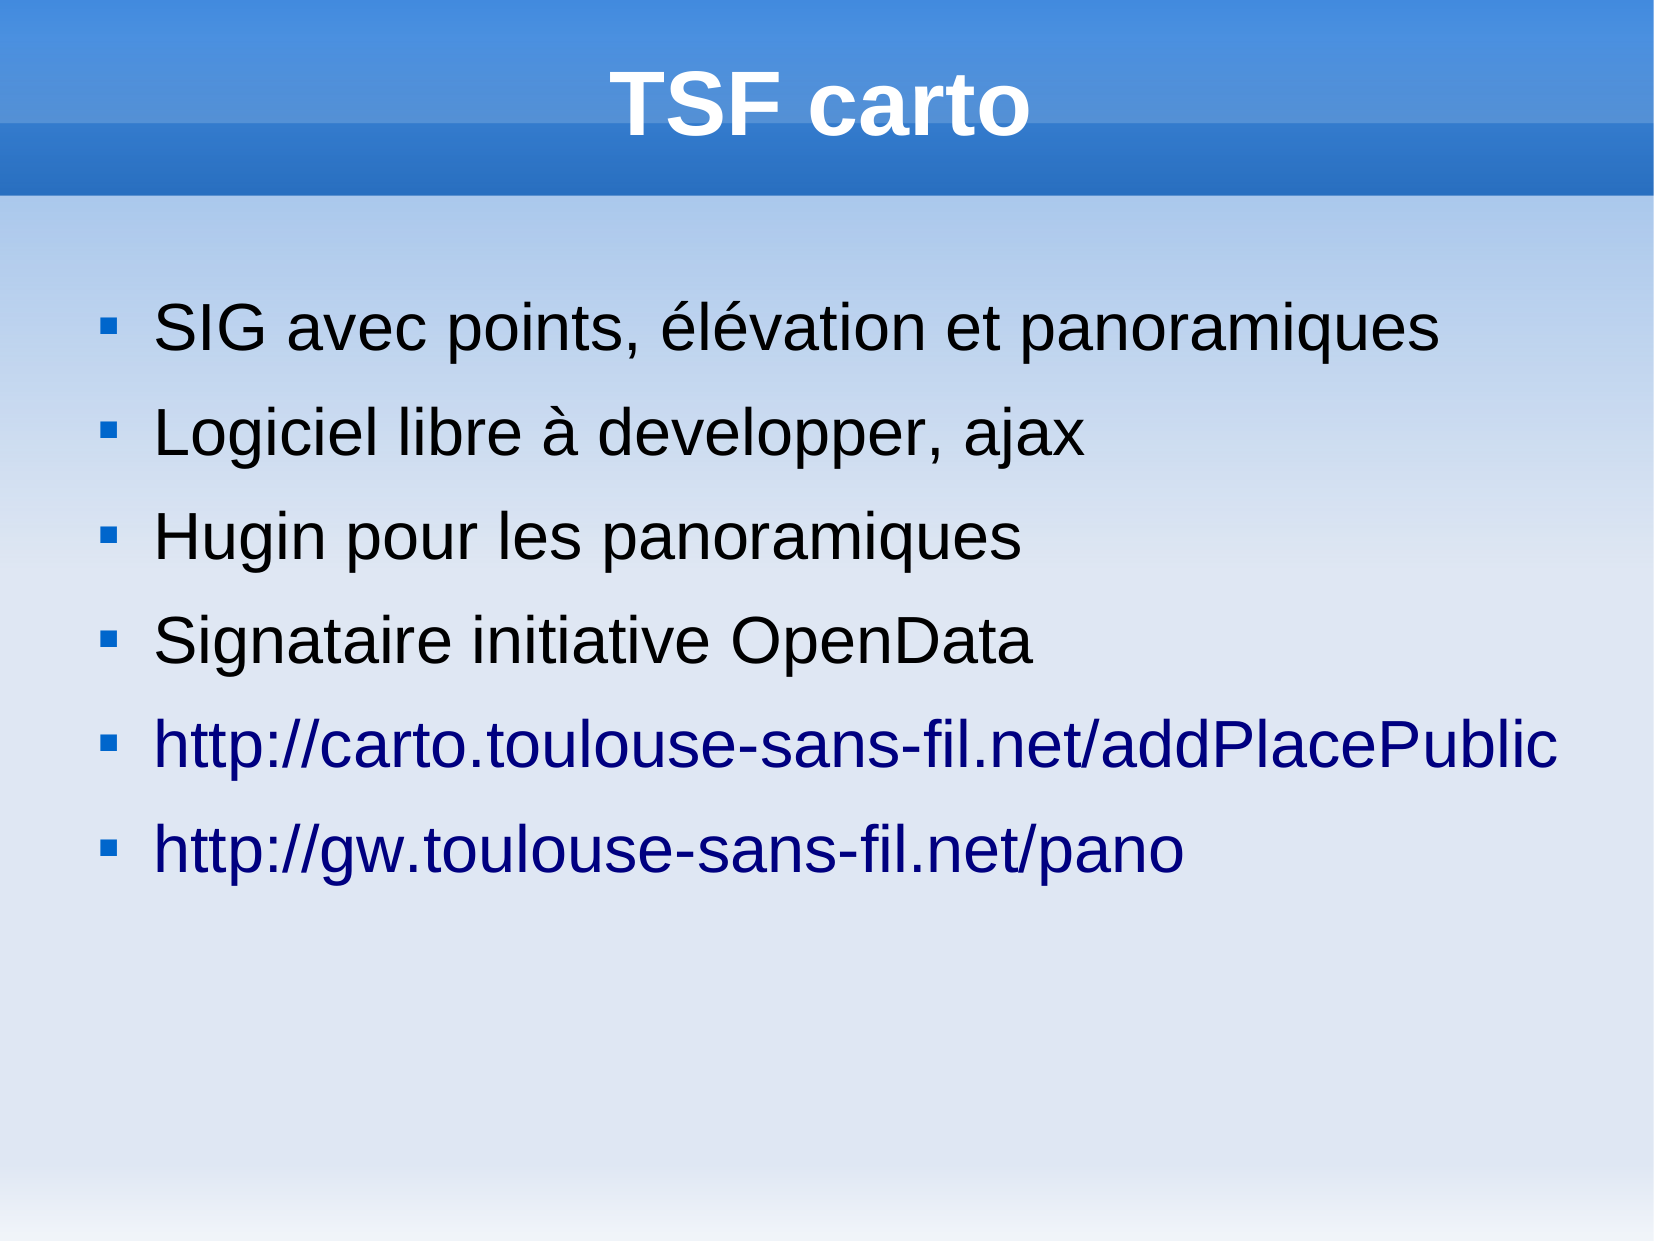

# TSF carto
SIG avec points, élévation et panoramiques
Logiciel libre à developper, ajax
Hugin pour les panoramiques
Signataire initiative OpenData
http://carto.toulouse-sans-fil.net/addPlacePublic
http://gw.toulouse-sans-fil.net/pano